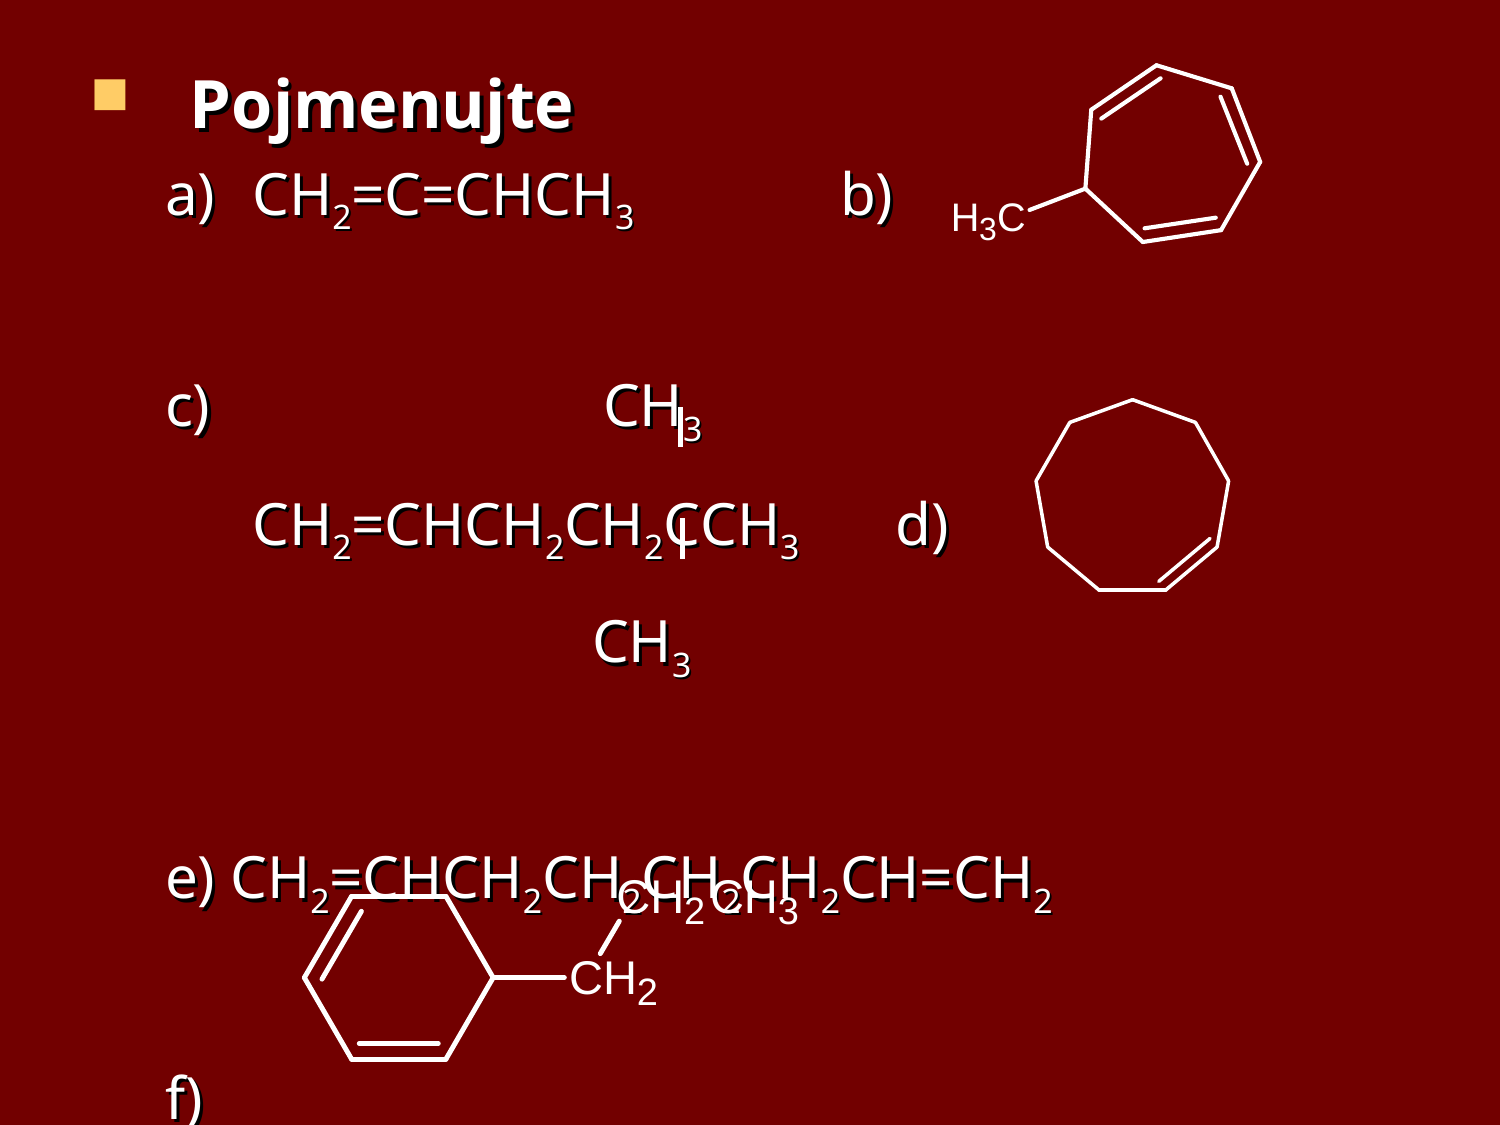

#
Pojmenujte
CH2=C=CHCH3		b)
 CH3
 	CH2=CHCH2CH2CCH3 d)
 CH3
e) CH2=CHCH2CH2CH2CH2CH=CH2
f)